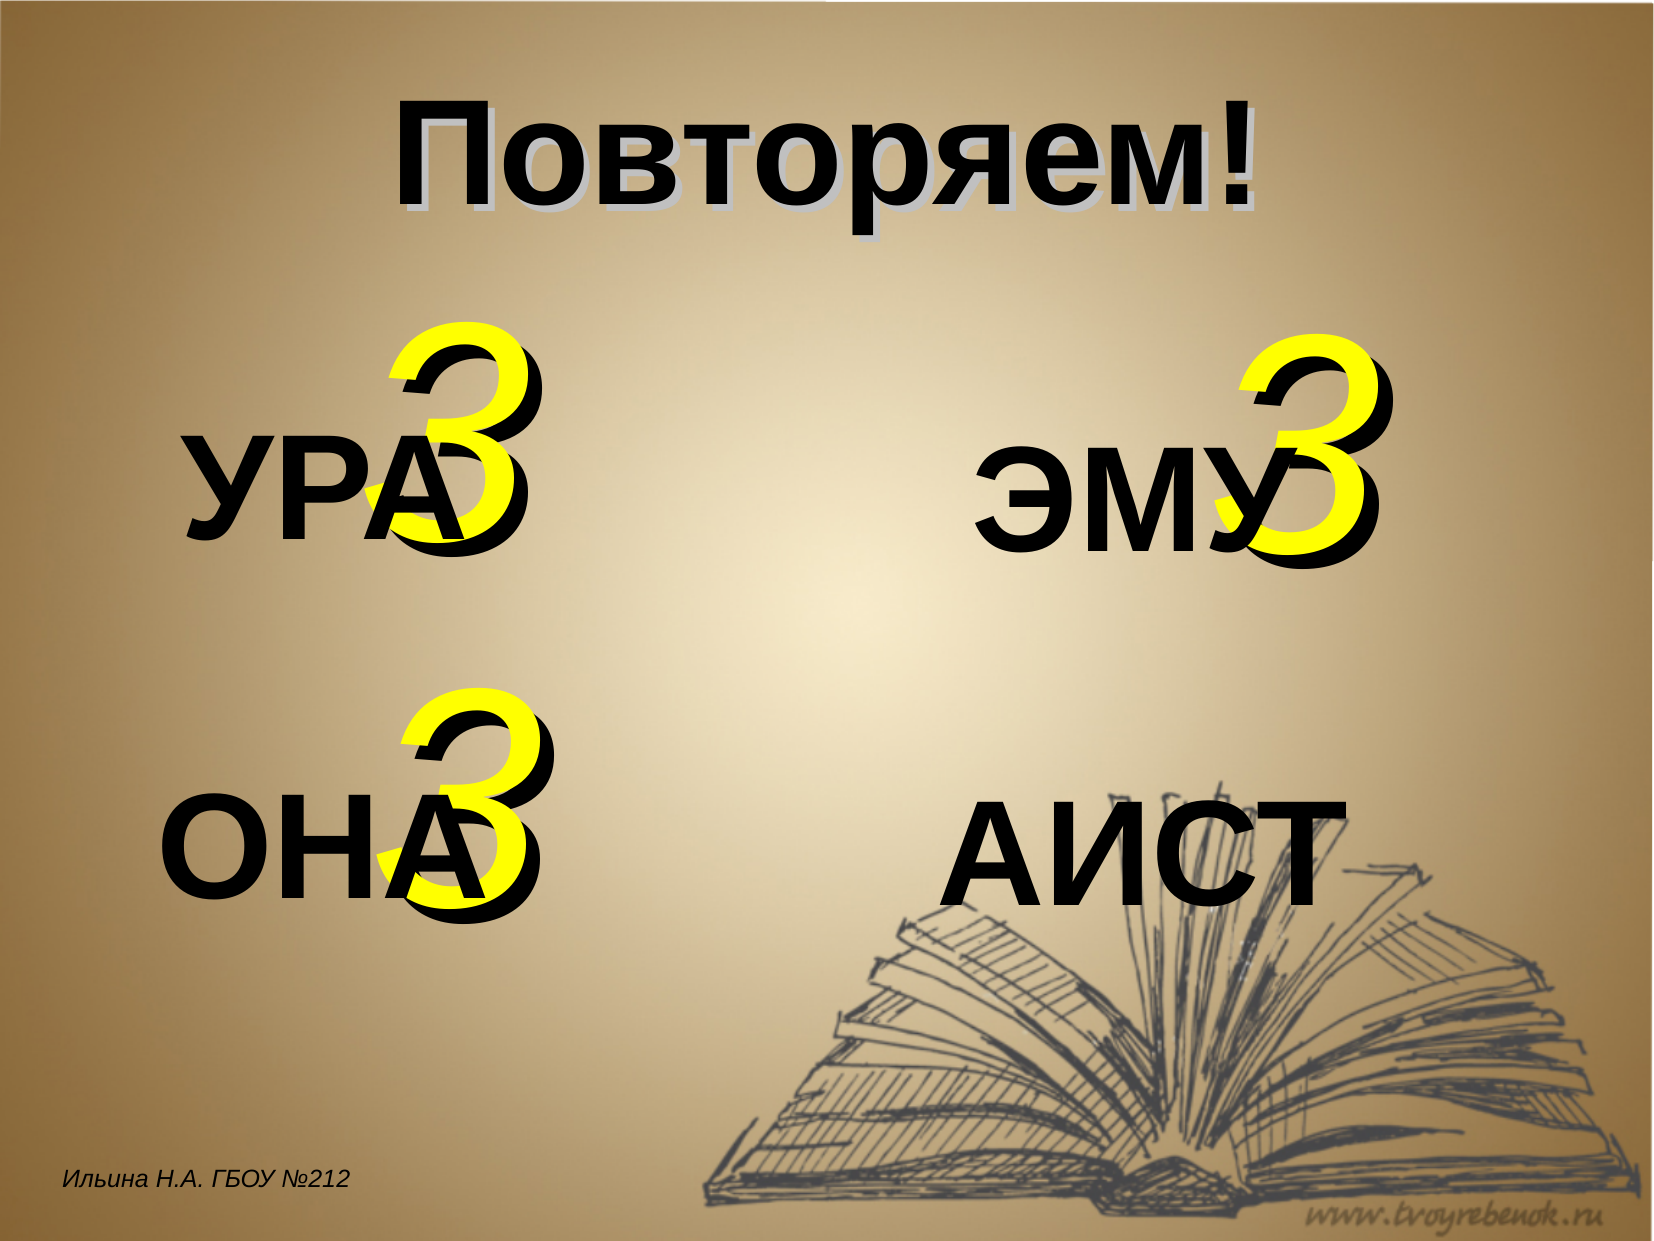

# Повторяем!
3
3
УРА
ЭМУ
3
ОНА
АИСТ
Ильина Н.А. ГБОУ №212